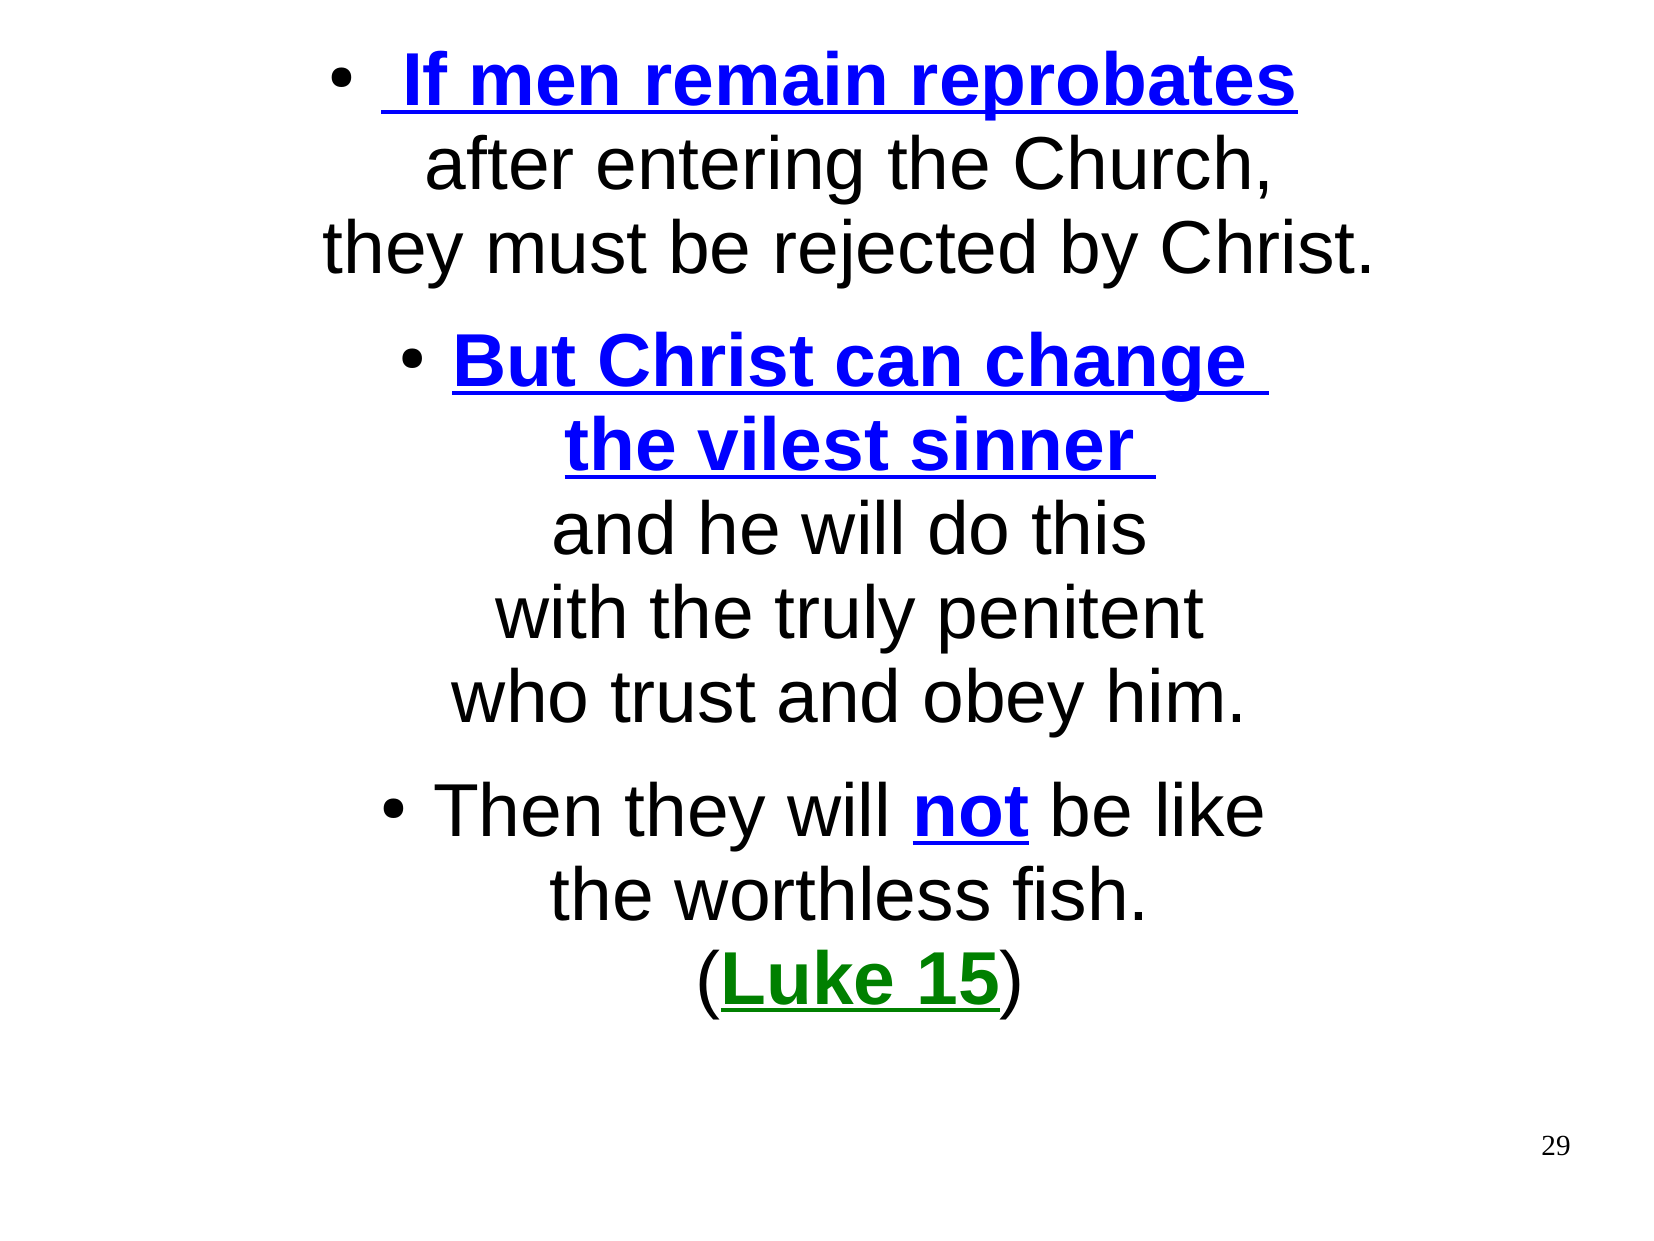

# If men remain reprobates after entering the Church, they must be rejected by Christ.
But Christ can change
the vilest sinner
and he will do this
with the truly penitent
who trust and obey him.
Then they will not be like
the worthless fish.
(Luke 15)
29